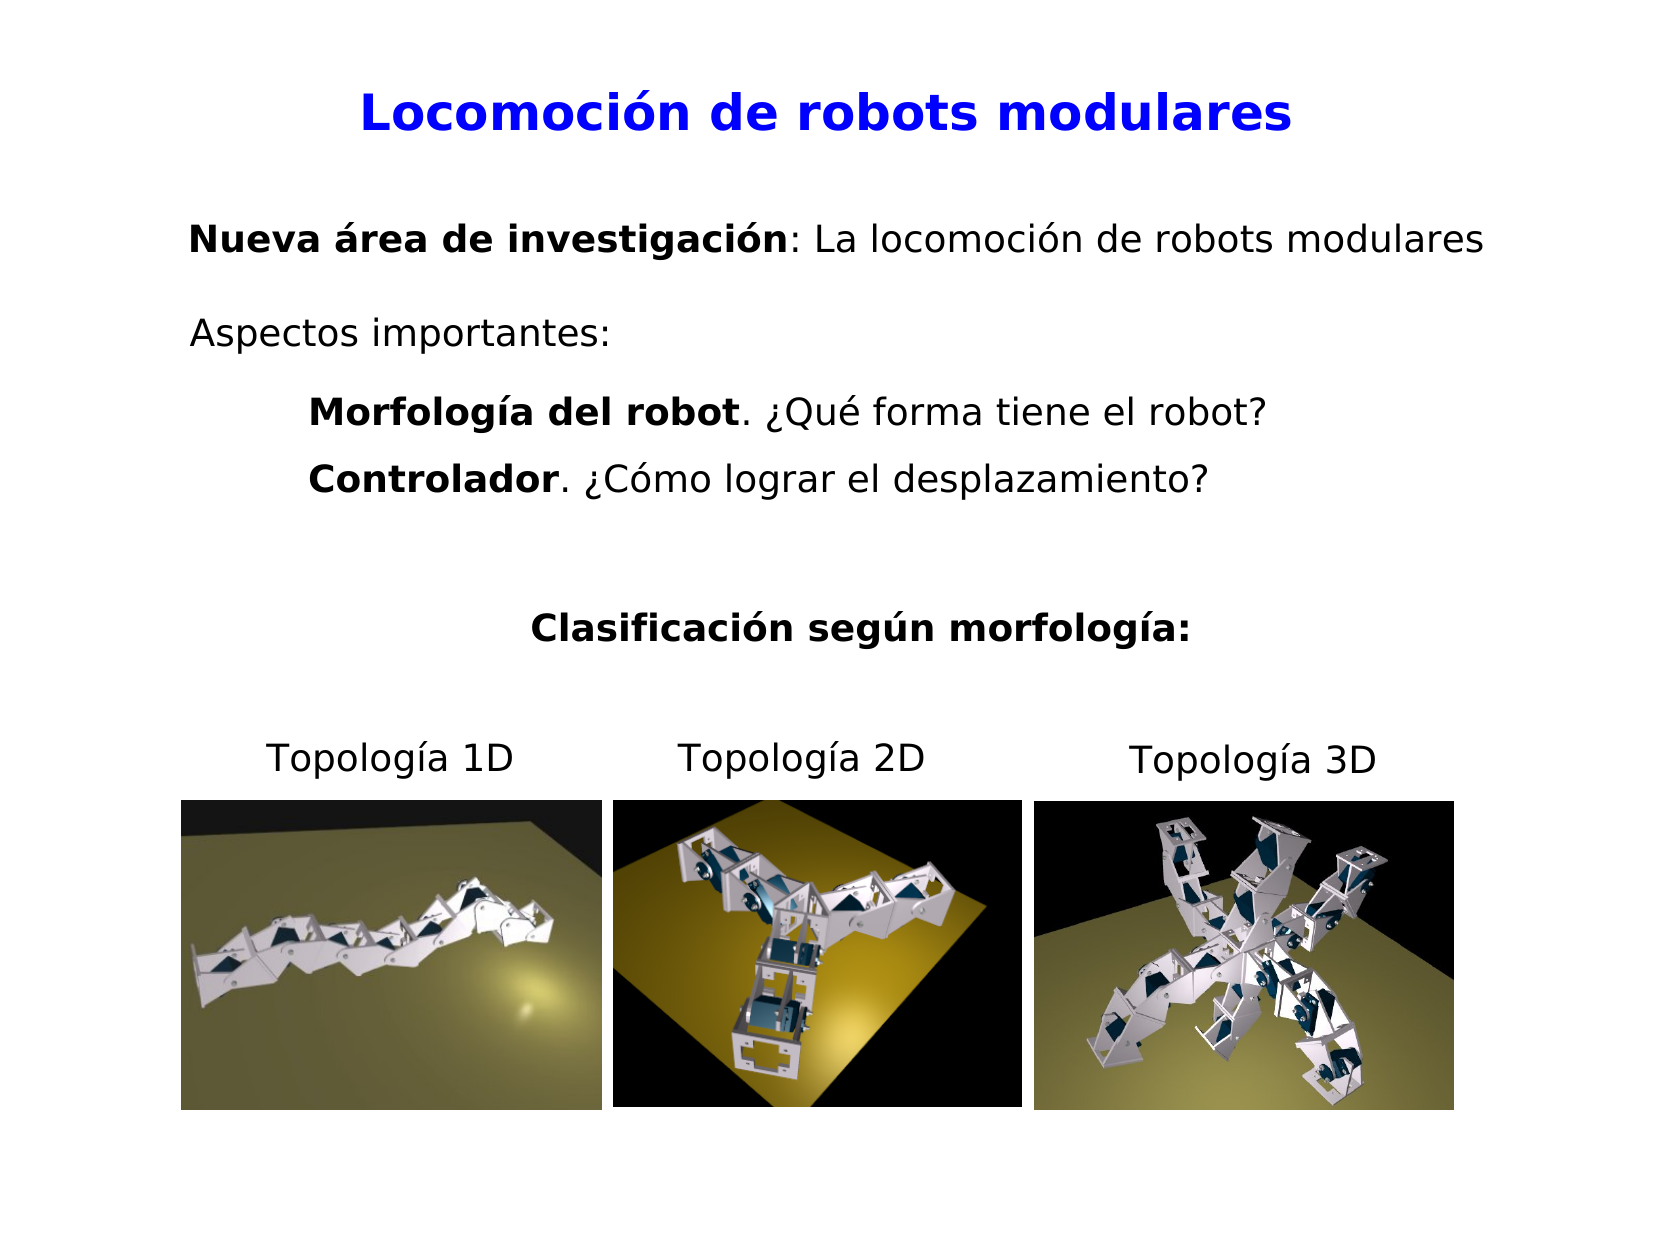

Locomoción de robots modulares
 Nueva área de investigación: La locomoción de robots modulares
 Aspectos importantes:
 Morfología del robot. ¿Qué forma tiene el robot?
 Controlador. ¿Cómo lograr el desplazamiento?
Clasificación según morfología:
Topología 1D
Topología 2D
Topología 3D